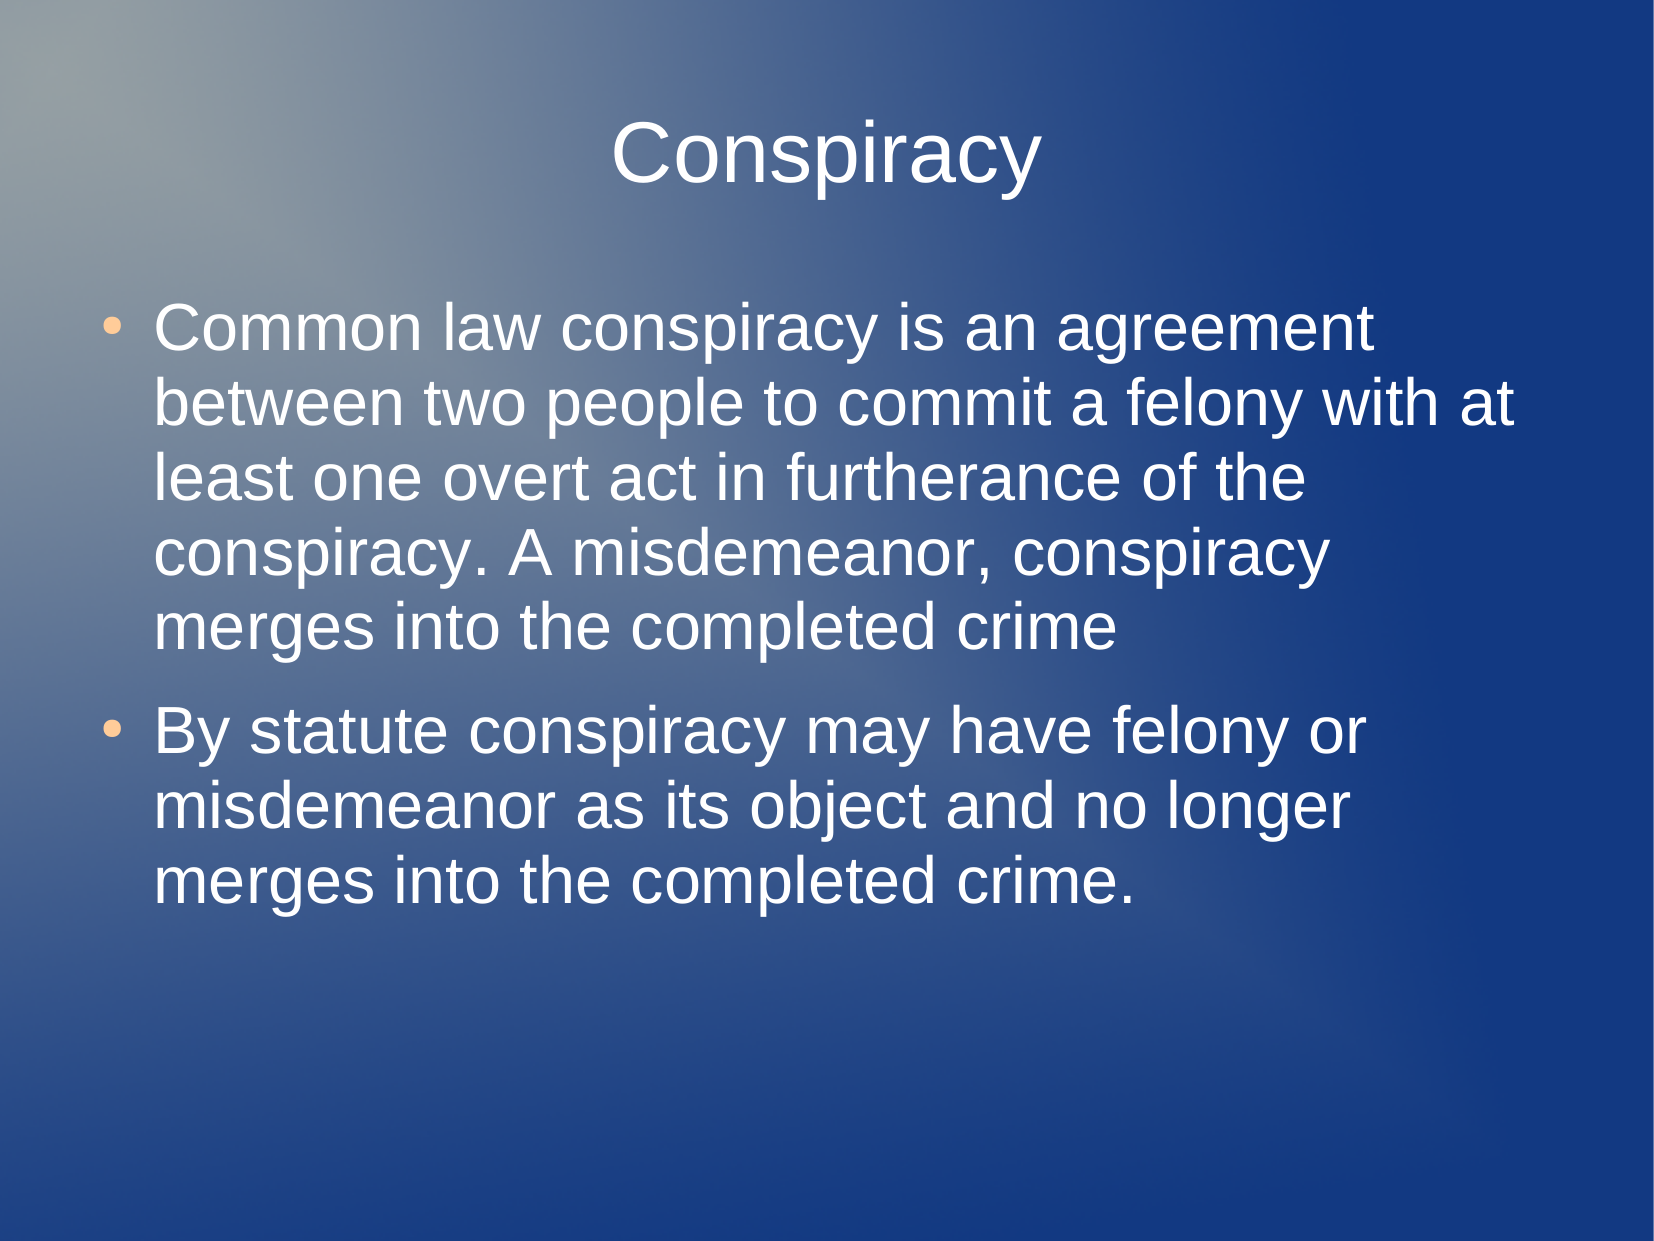

# Conspiracy
Common law conspiracy is an agreement between two people to commit a felony with at least one overt act in furtherance of the conspiracy. A misdemeanor, conspiracy merges into the completed crime
By statute conspiracy may have felony or misdemeanor as its object and no longer merges into the completed crime.